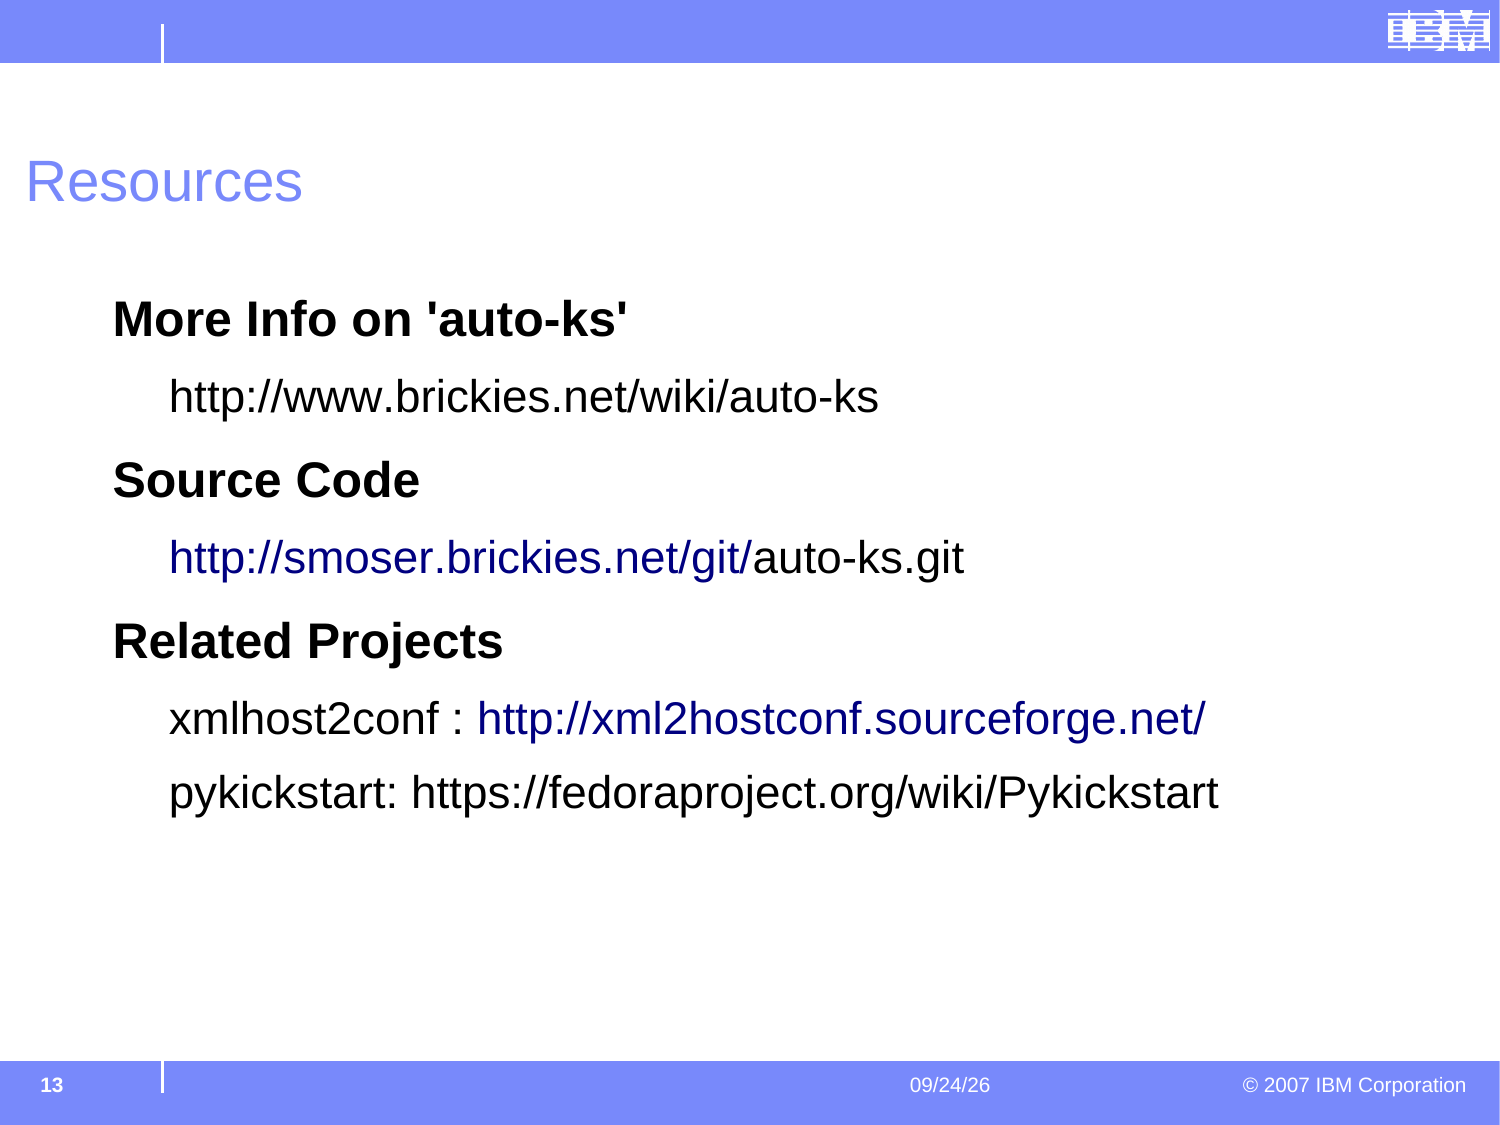

# Resources
More Info on 'auto-ks'
http://www.brickies.net/wiki/auto-ks
Source Code
http://smoser.brickies.net/git/auto-ks.git
Related Projects
xmlhost2conf : http://xml2hostconf.sourceforge.net/
pykickstart: https://fedoraproject.org/wiki/Pykickstart
13